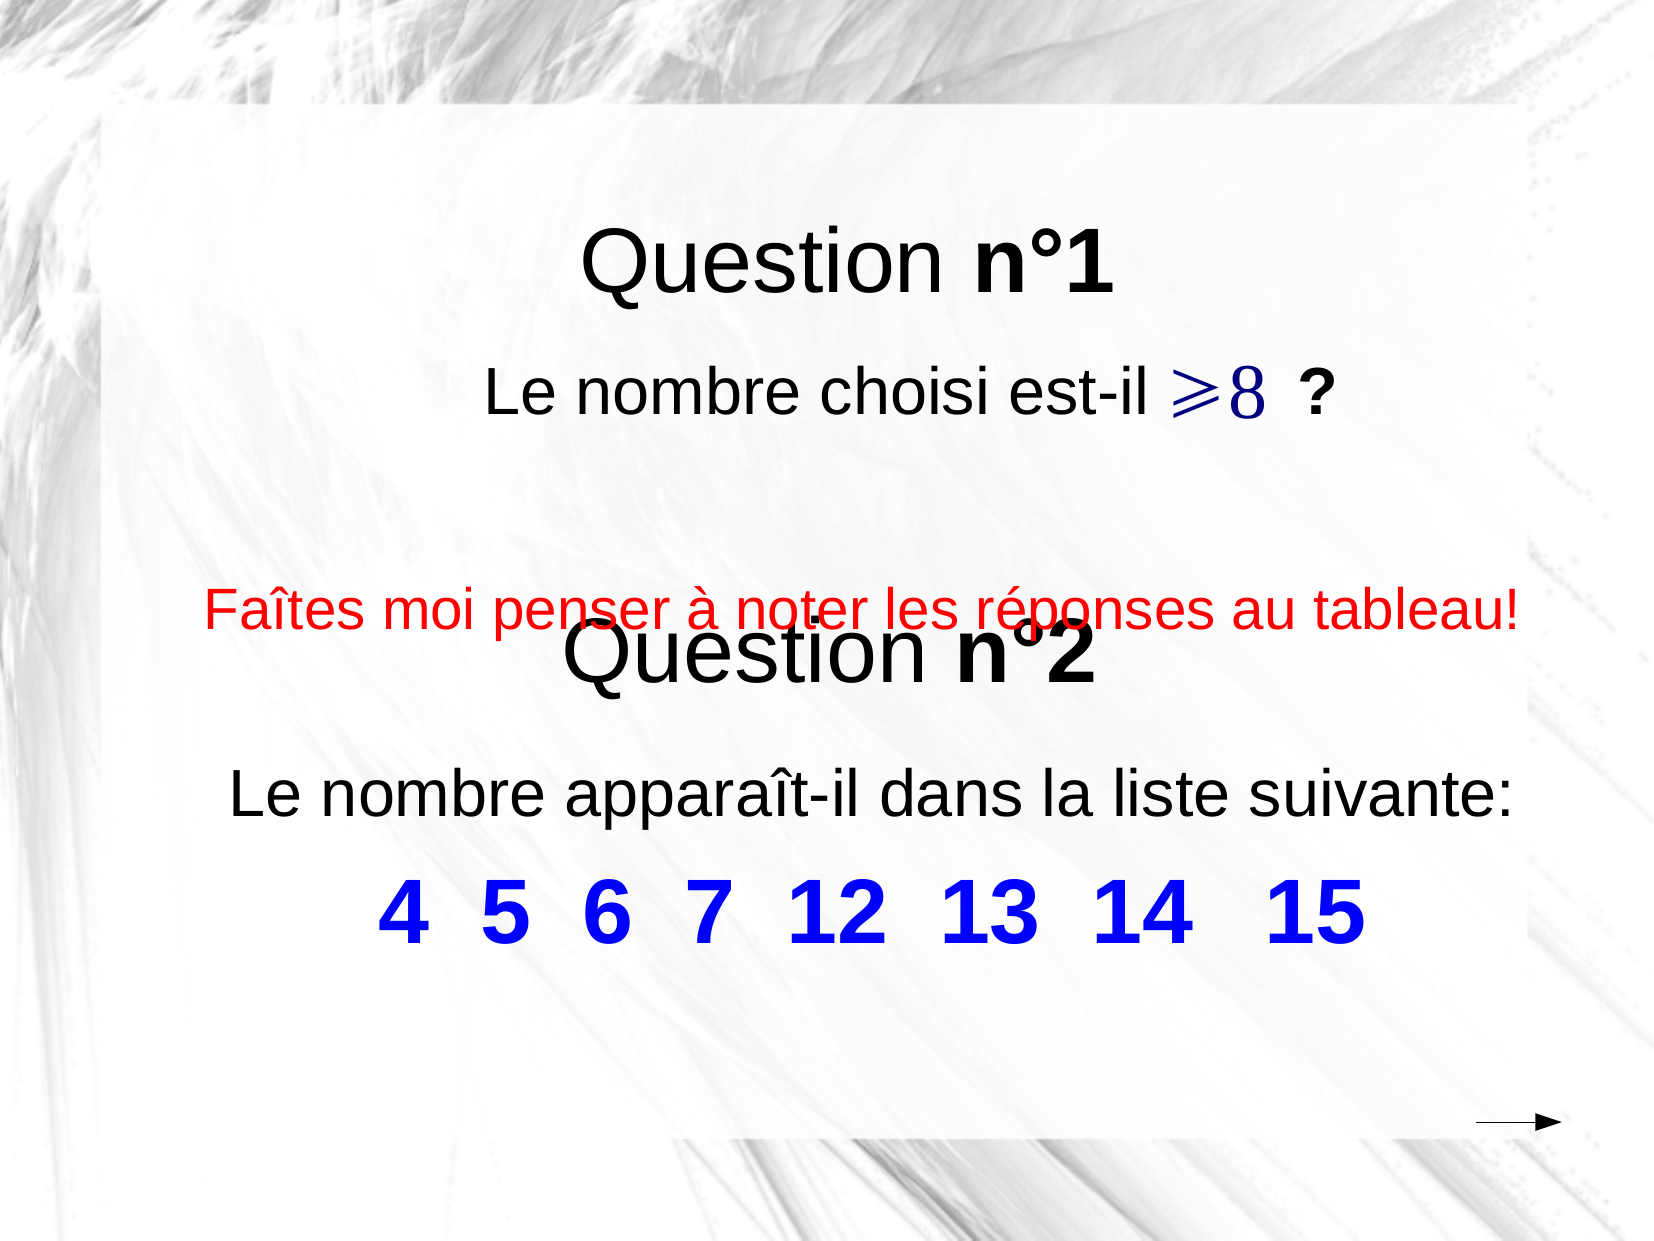

# Question n°1
Le nombre choisi est-il ?
Question n°2
Faîtes moi penser à noter les réponses au tableau!
Le nombre apparaît-il dans la liste suivante:
4 5 6 7 12 13 14 	15